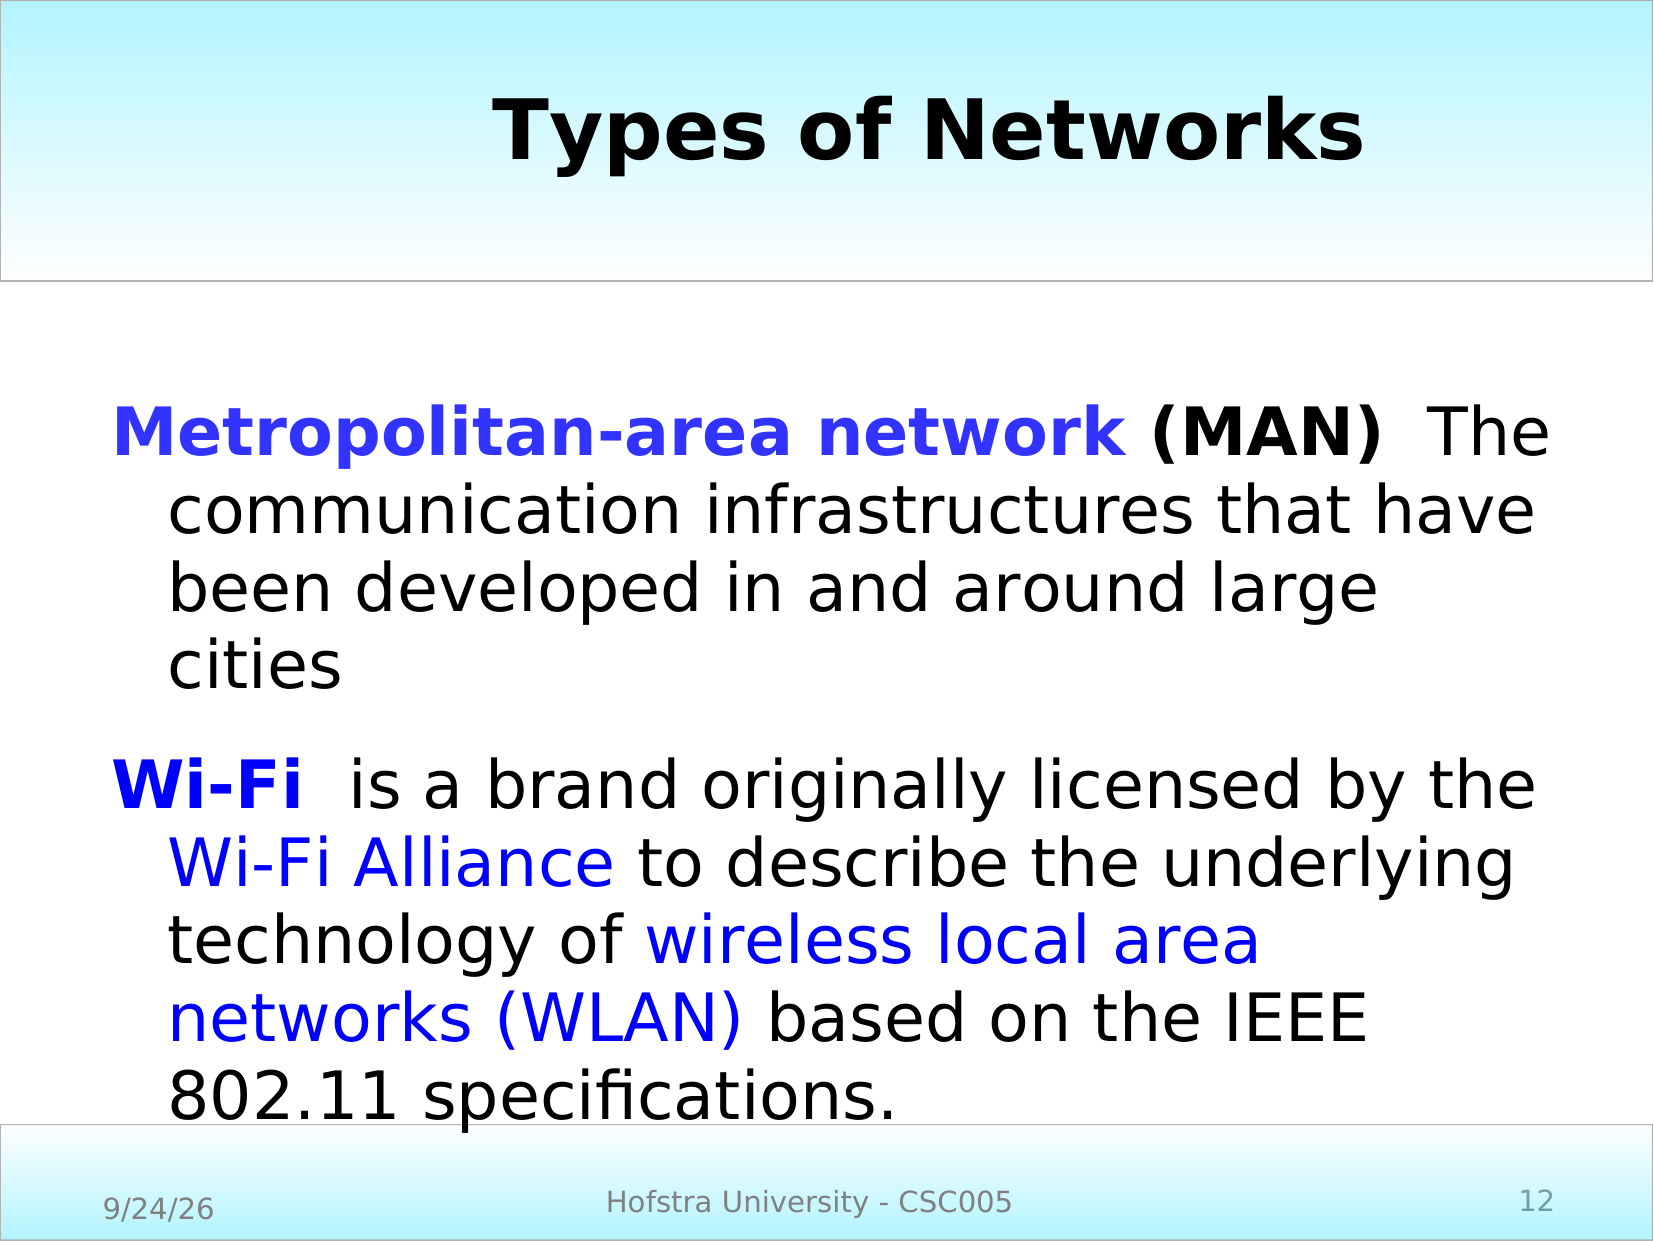

# Types of Networks
Metropolitan-area network (MAN) The communication infrastructures that have been developed in and around large cities
Wi-Fi is a brand originally licensed by the Wi-Fi Alliance to describe the underlying technology of wireless local area networks (WLAN) based on the IEEE 802.11 specifications.
12
Hofstra University - CSC005